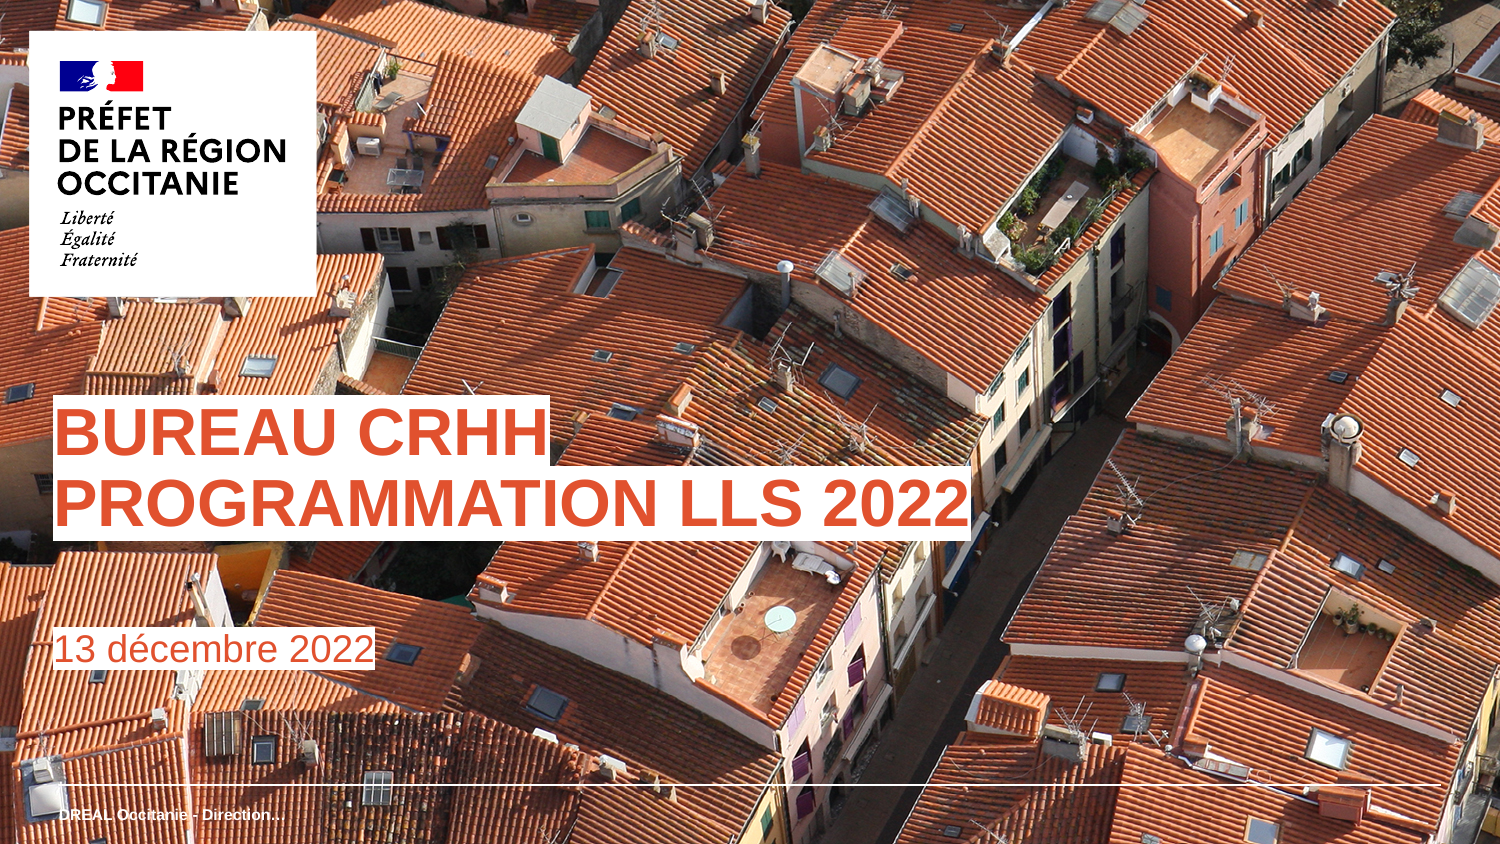

#
Bureau CRHH
Programmation LLS 2022
13 décembre 2022
DREAL Occitanie - Direction…